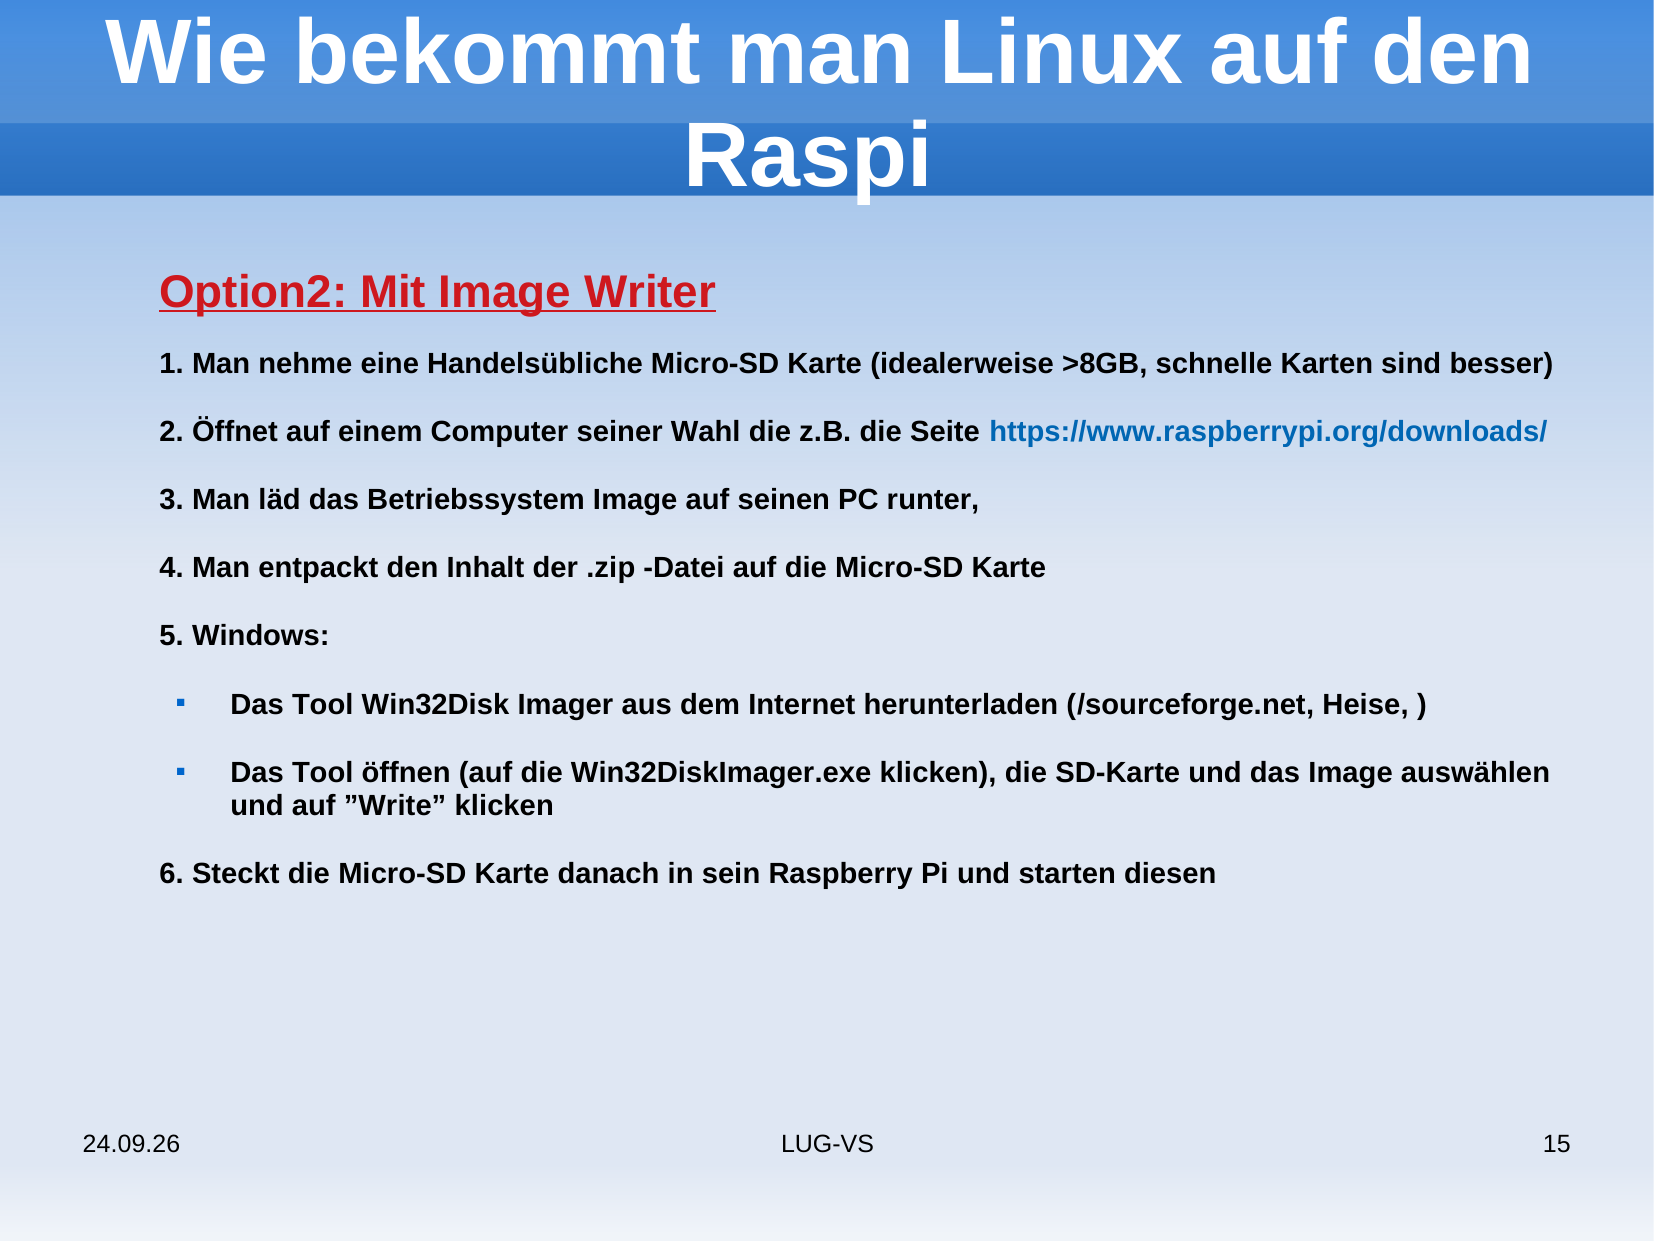

# Wie bekommt man Linux auf den Raspi
Option2: Mit Image Writer
1. Man nehme eine Handelsübliche Micro-SD Karte (idealerweise >8GB, schnelle Karten sind besser)
2. Öffnet auf einem Computer seiner Wahl die z.B. die Seite https://www.raspberrypi.org/downloads/
3. Man läd das Betriebssystem Image auf seinen PC runter,
4. Man entpackt den Inhalt der .zip -Datei auf die Micro-SD Karte
5. Windows:
Das Tool Win32Disk Imager aus dem Internet herunterladen (/sourceforge.net, Heise, )
Das Tool öffnen (auf die Win32DiskImager.exe klicken), die SD-Karte und das Image auswählen und auf ”Write” klicken
6. Steckt die Micro-SD Karte danach in sein Raspberry Pi und starten diesen
LUG-VS
15